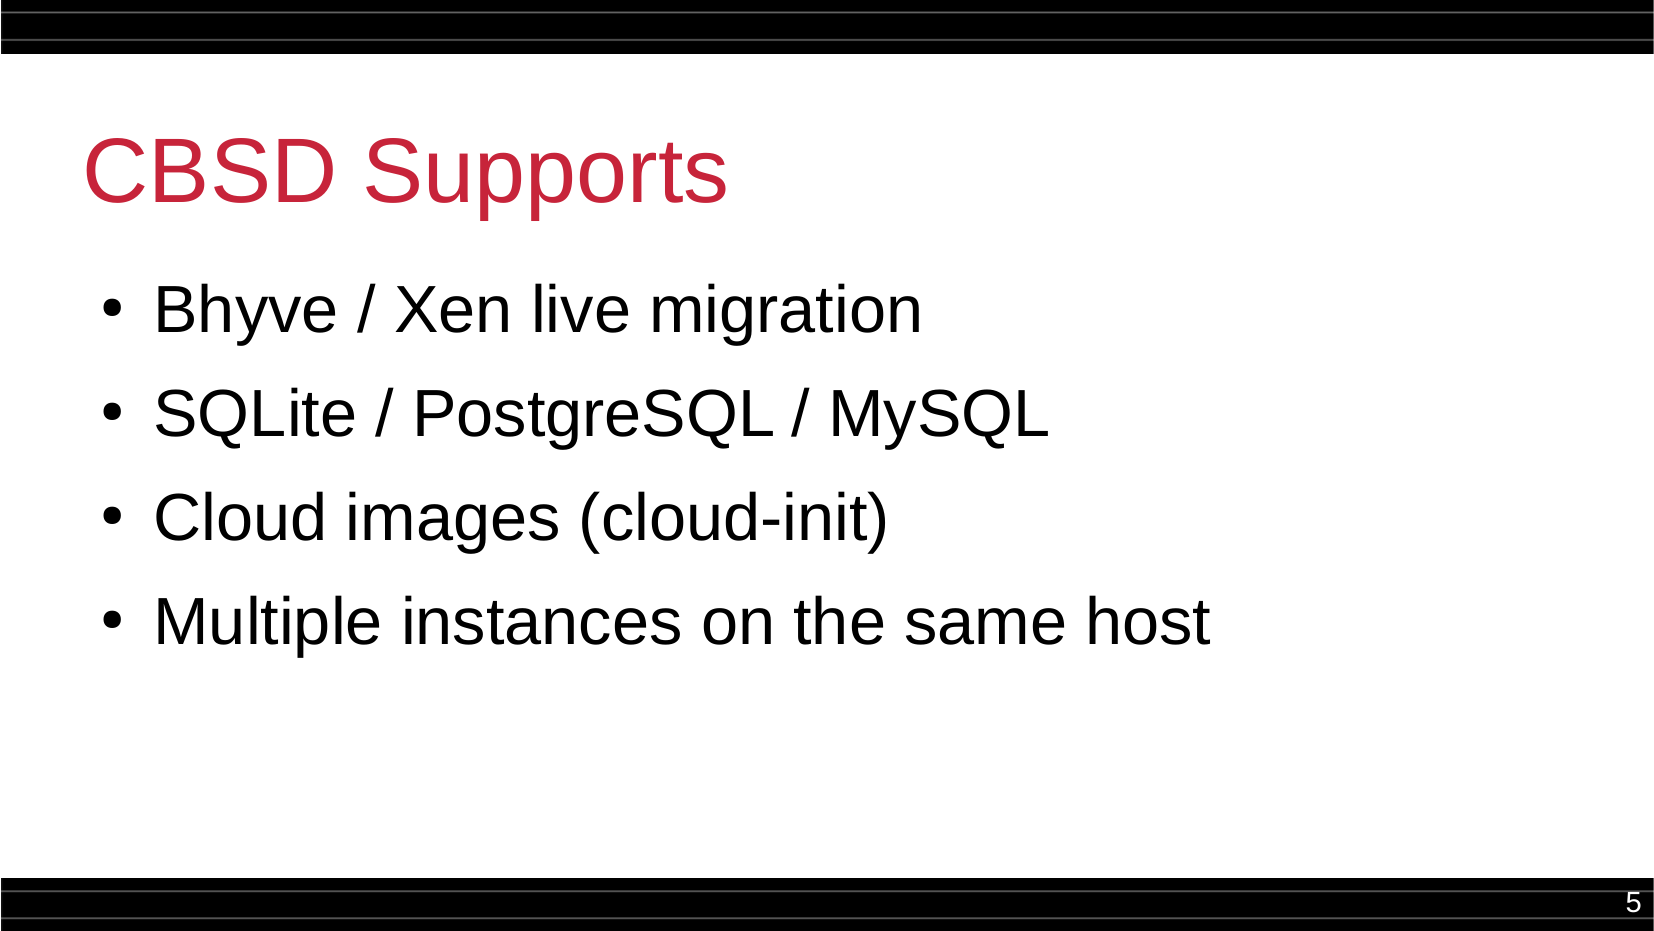

# CBSD Supports
Bhyve / Xen live migration
SQLite / PostgreSQL / MySQL
Cloud images (cloud-init)
Multiple instances on the same host